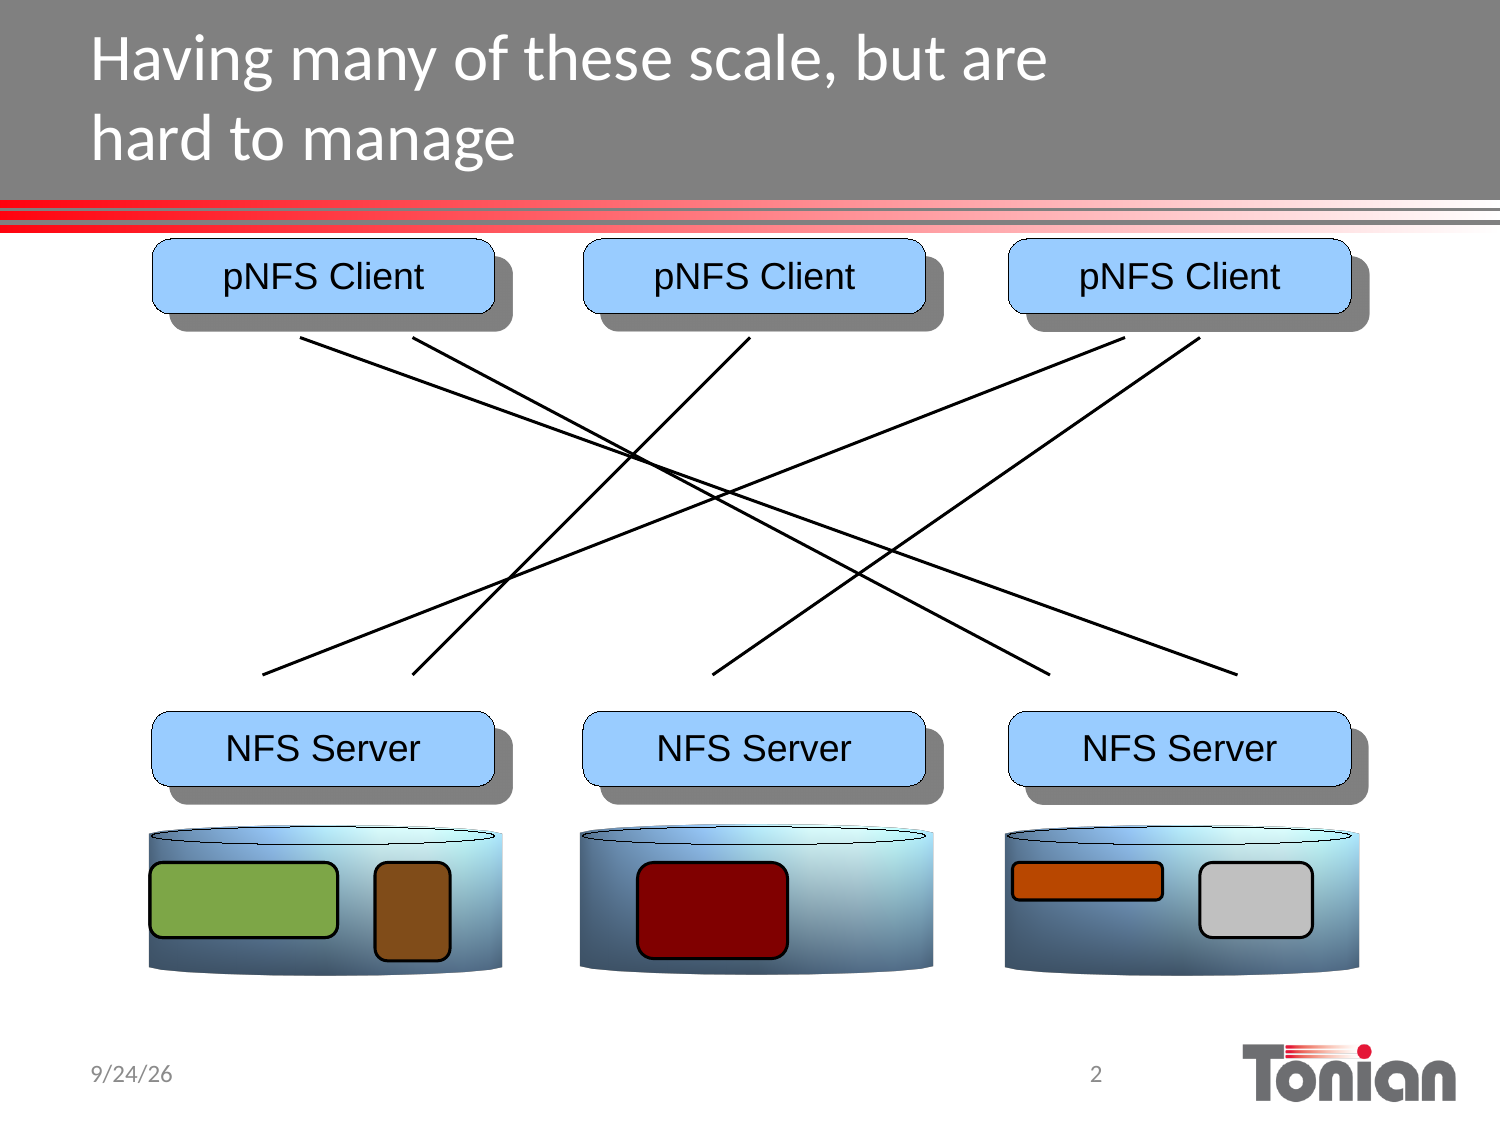

# Having many of these scale, but are hard to manage
pNFS Client
pNFS Client
pNFS Client
NFS Server
NFS Server
NFS Server